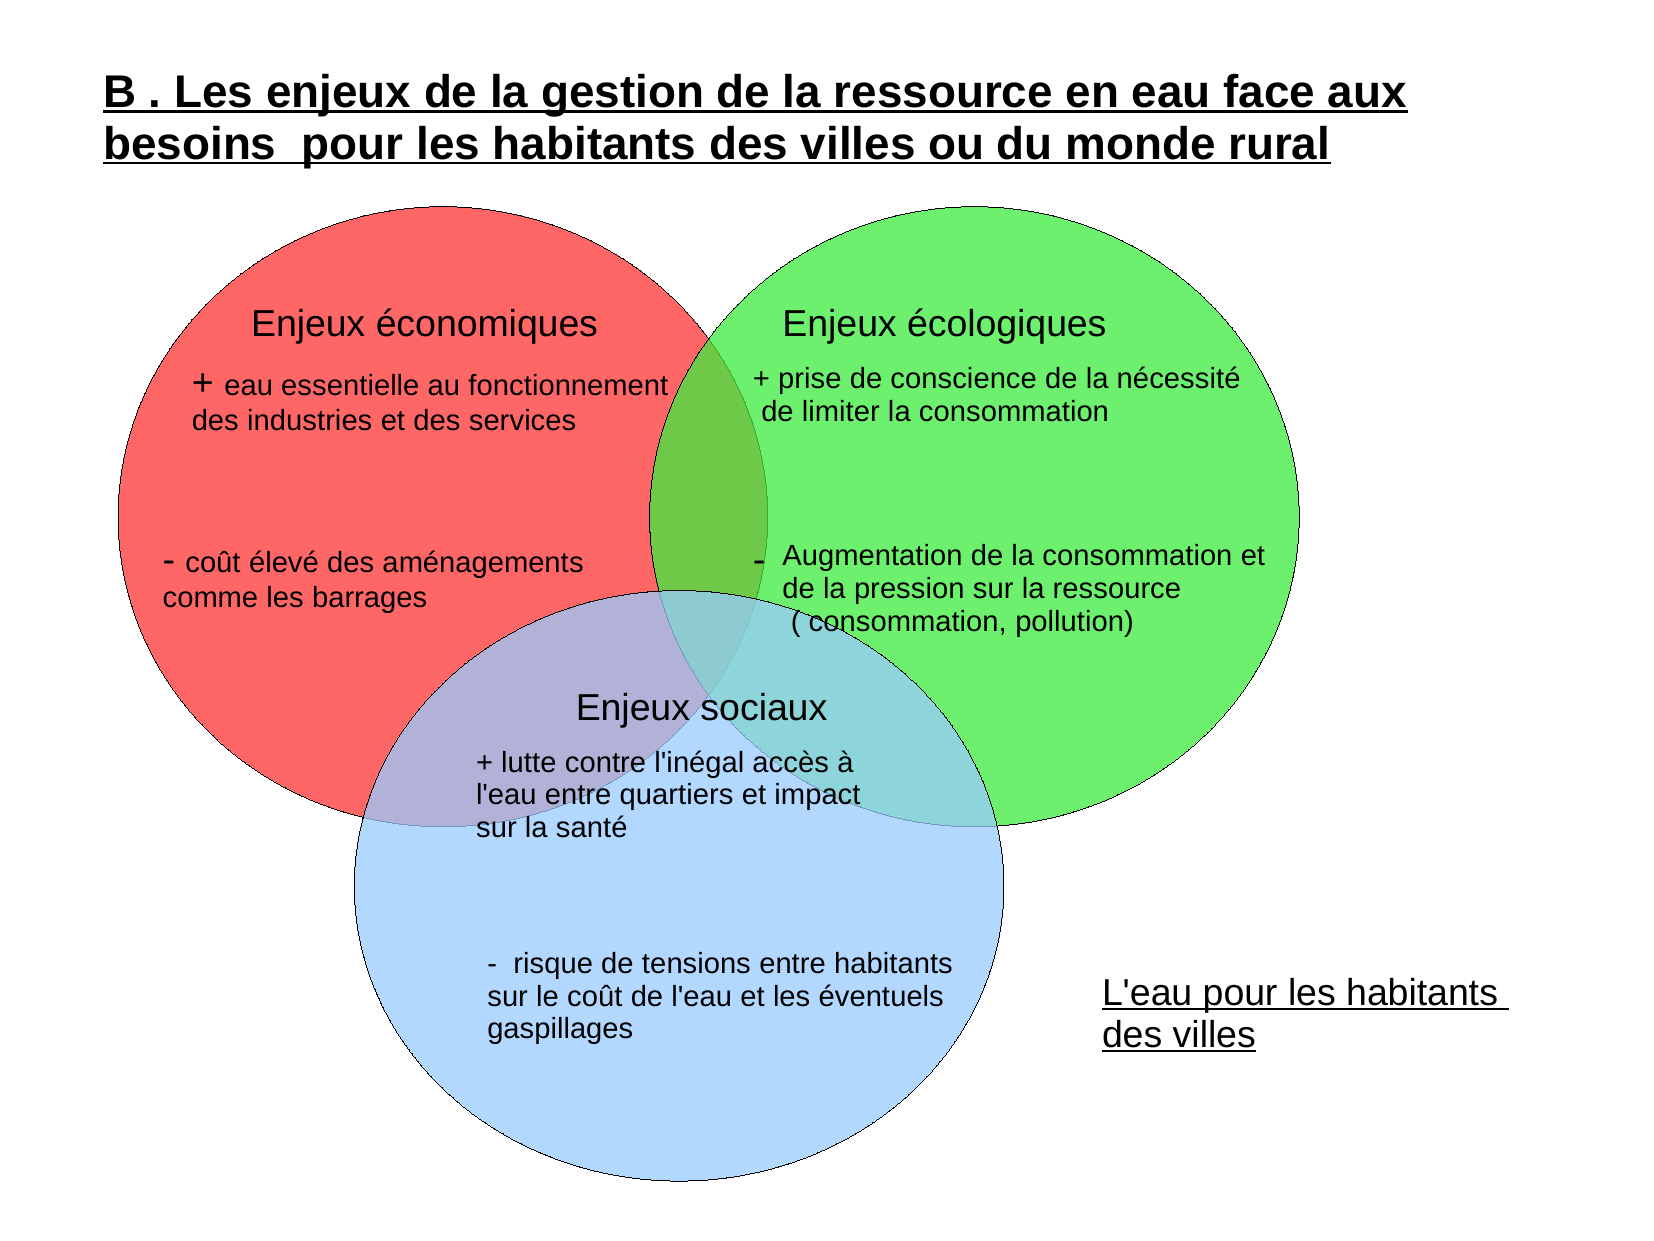

B . Les enjeux de la gestion de la ressource en eau face aux besoins pour les habitants des villes ou du monde rural
Enjeux économiques
Enjeux écologiques
+ eau essentielle au fonctionnement
des industries et des services
+ prise de conscience de la nécessité
 de limiter la consommation
- coût élevé des aménagements
comme les barrages
-
Augmentation de la consommation et
de la pression sur la ressource
 ( consommation, pollution)
Enjeux sociaux
+ lutte contre l'inégal accès à l'eau entre quartiers et impact sur la santé
- risque de tensions entre habitants
sur le coût de l'eau et les éventuels
gaspillages
L'eau pour les habitants
des villes